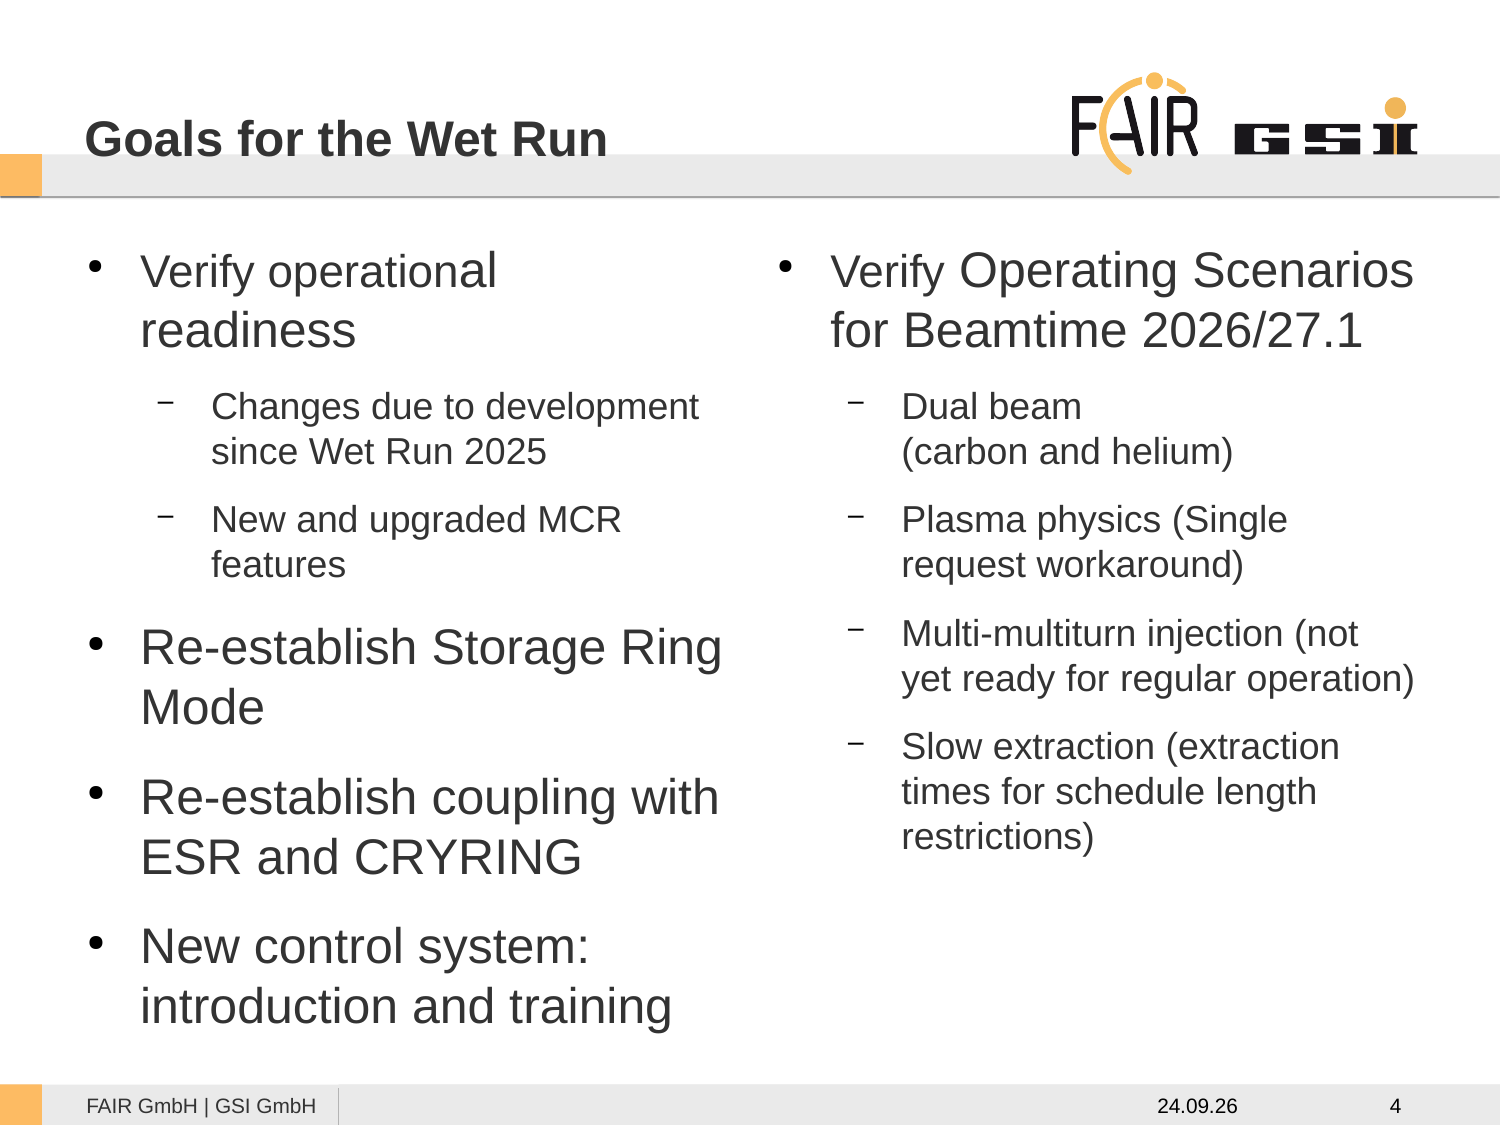

# Goals for the Wet Run
Verify operational readiness
Changes due to development since Wet Run 2025
New and upgraded MCR features
Re-establish Storage Ring Mode
Re-establish coupling with ESR and CRYRING
New control system: introduction and training
Verify Operating Scenarios for Beamtime 2026/27.1
Dual beam
(carbon and helium)
Plasma physics (Single request workaround)
Multi-multiturn injection (not yet ready for regular operation)
Slow extraction (extraction times for schedule length restrictions)